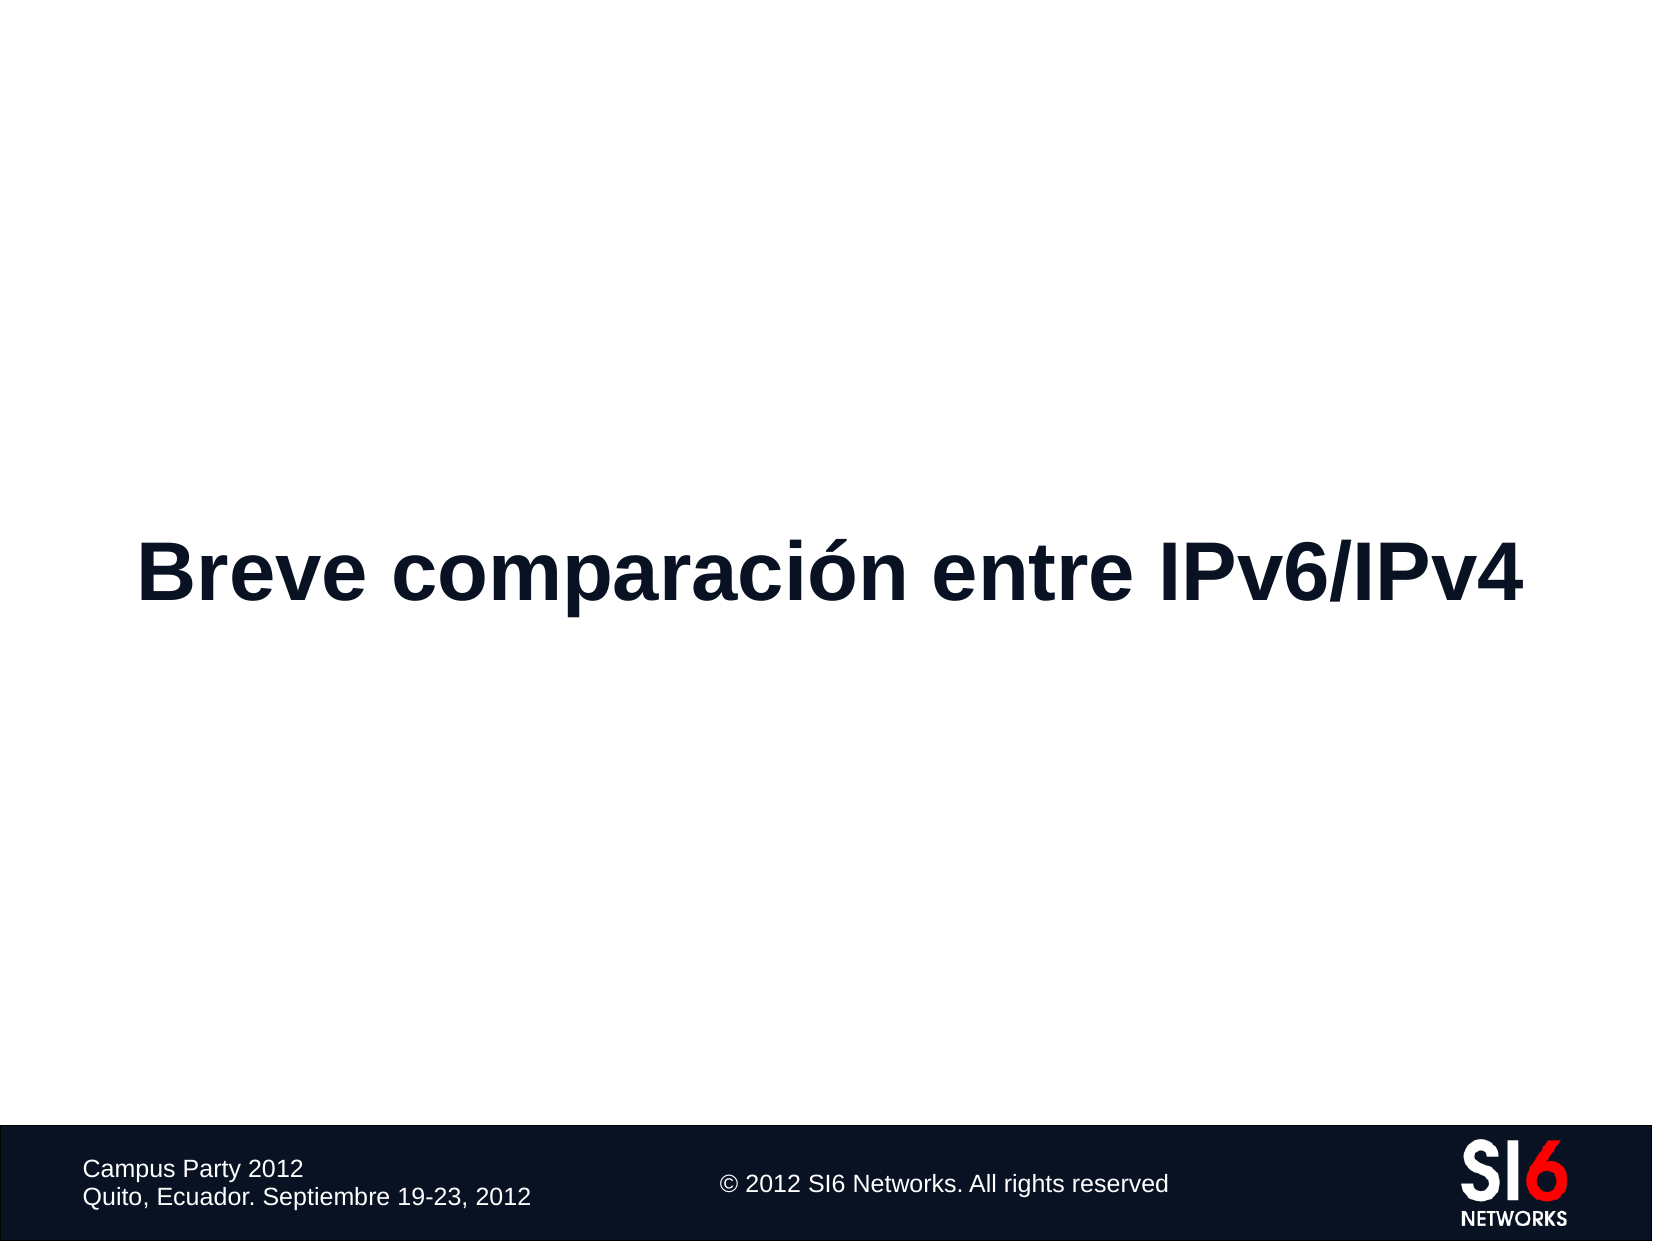

# Breve comparación entre IPv6/IPv4
Congreso de Seguridad en Computo 2011
15